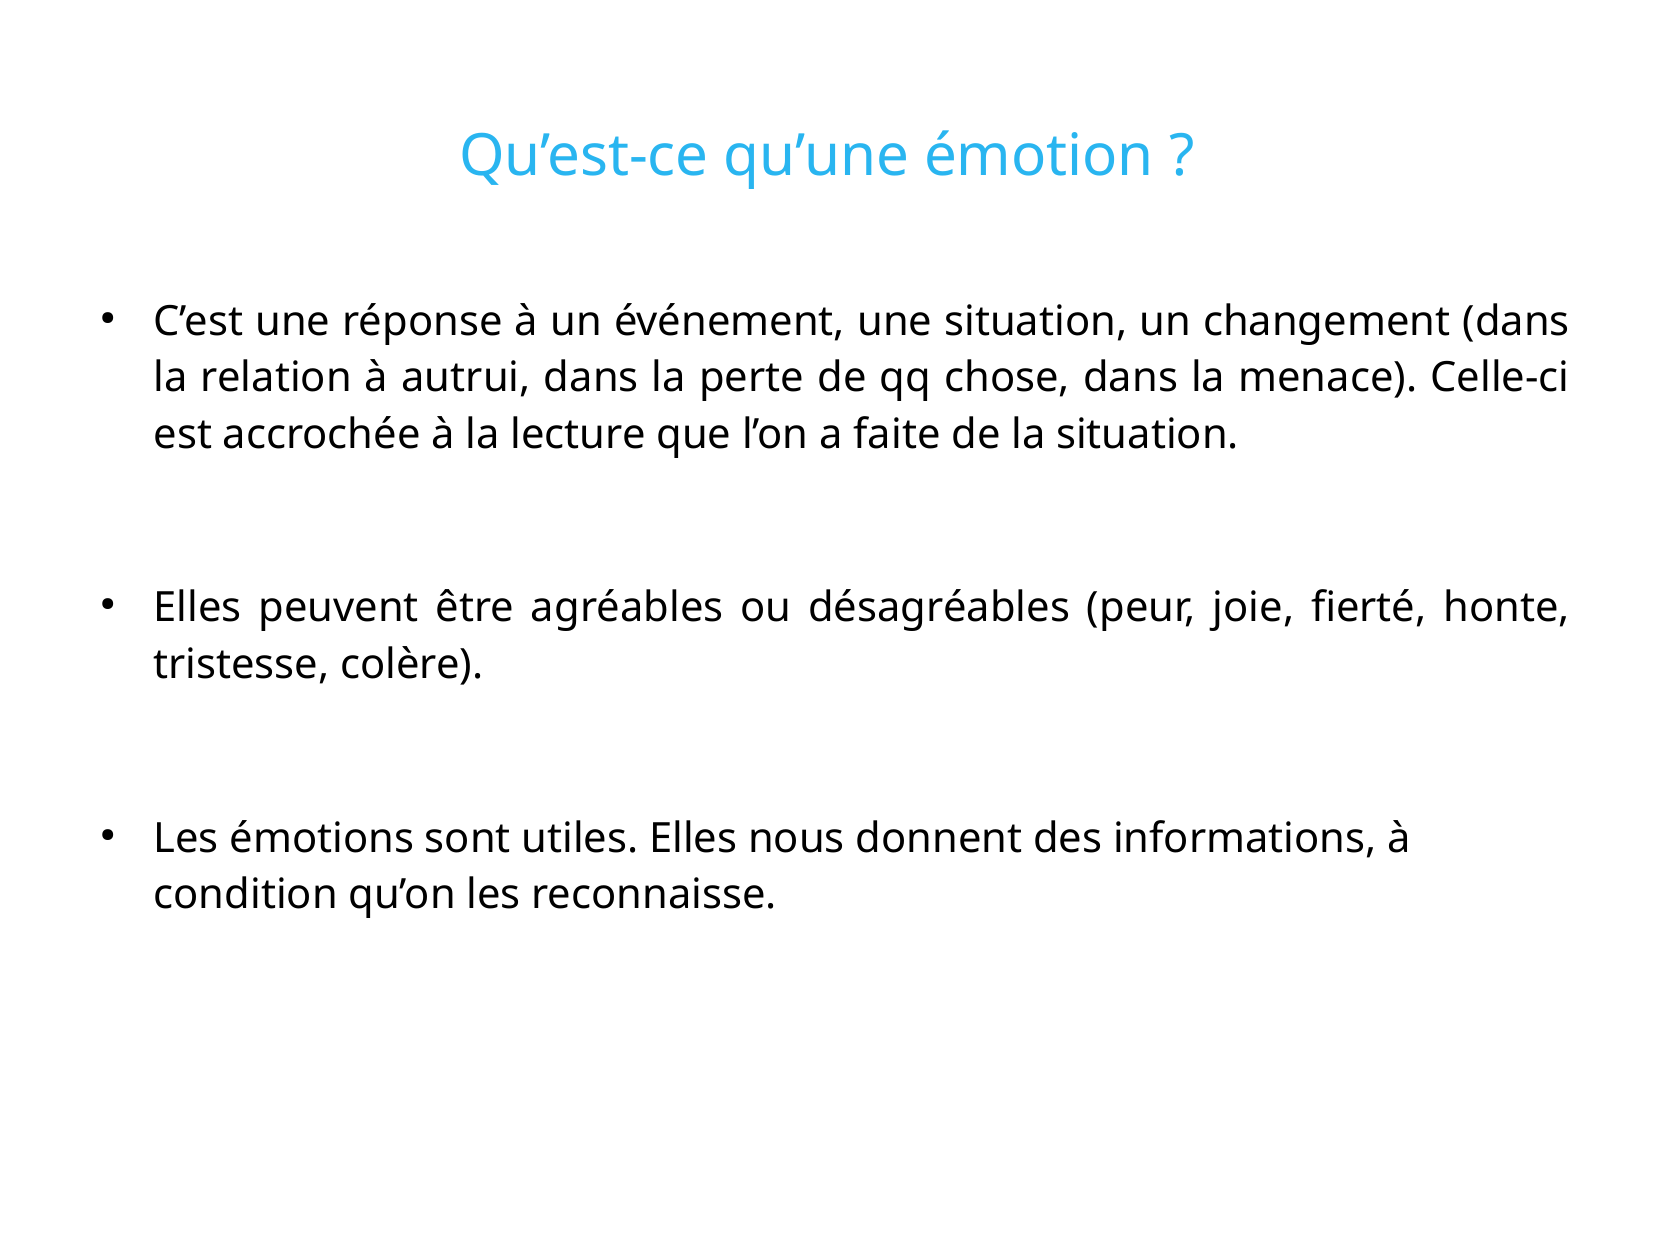

# Qu’est-ce qu’une émotion ?
C’est une réponse à un événement, une situation, un changement (dans la relation à autrui, dans la perte de qq chose, dans la menace). Celle-ci est accrochée à la lecture que l’on a faite de la situation.
Elles peuvent être agréables ou désagréables (peur, joie, fierté, honte, tristesse, colère).
Les émotions sont utiles. Elles nous donnent des informations, à condition qu’on les reconnaisse.